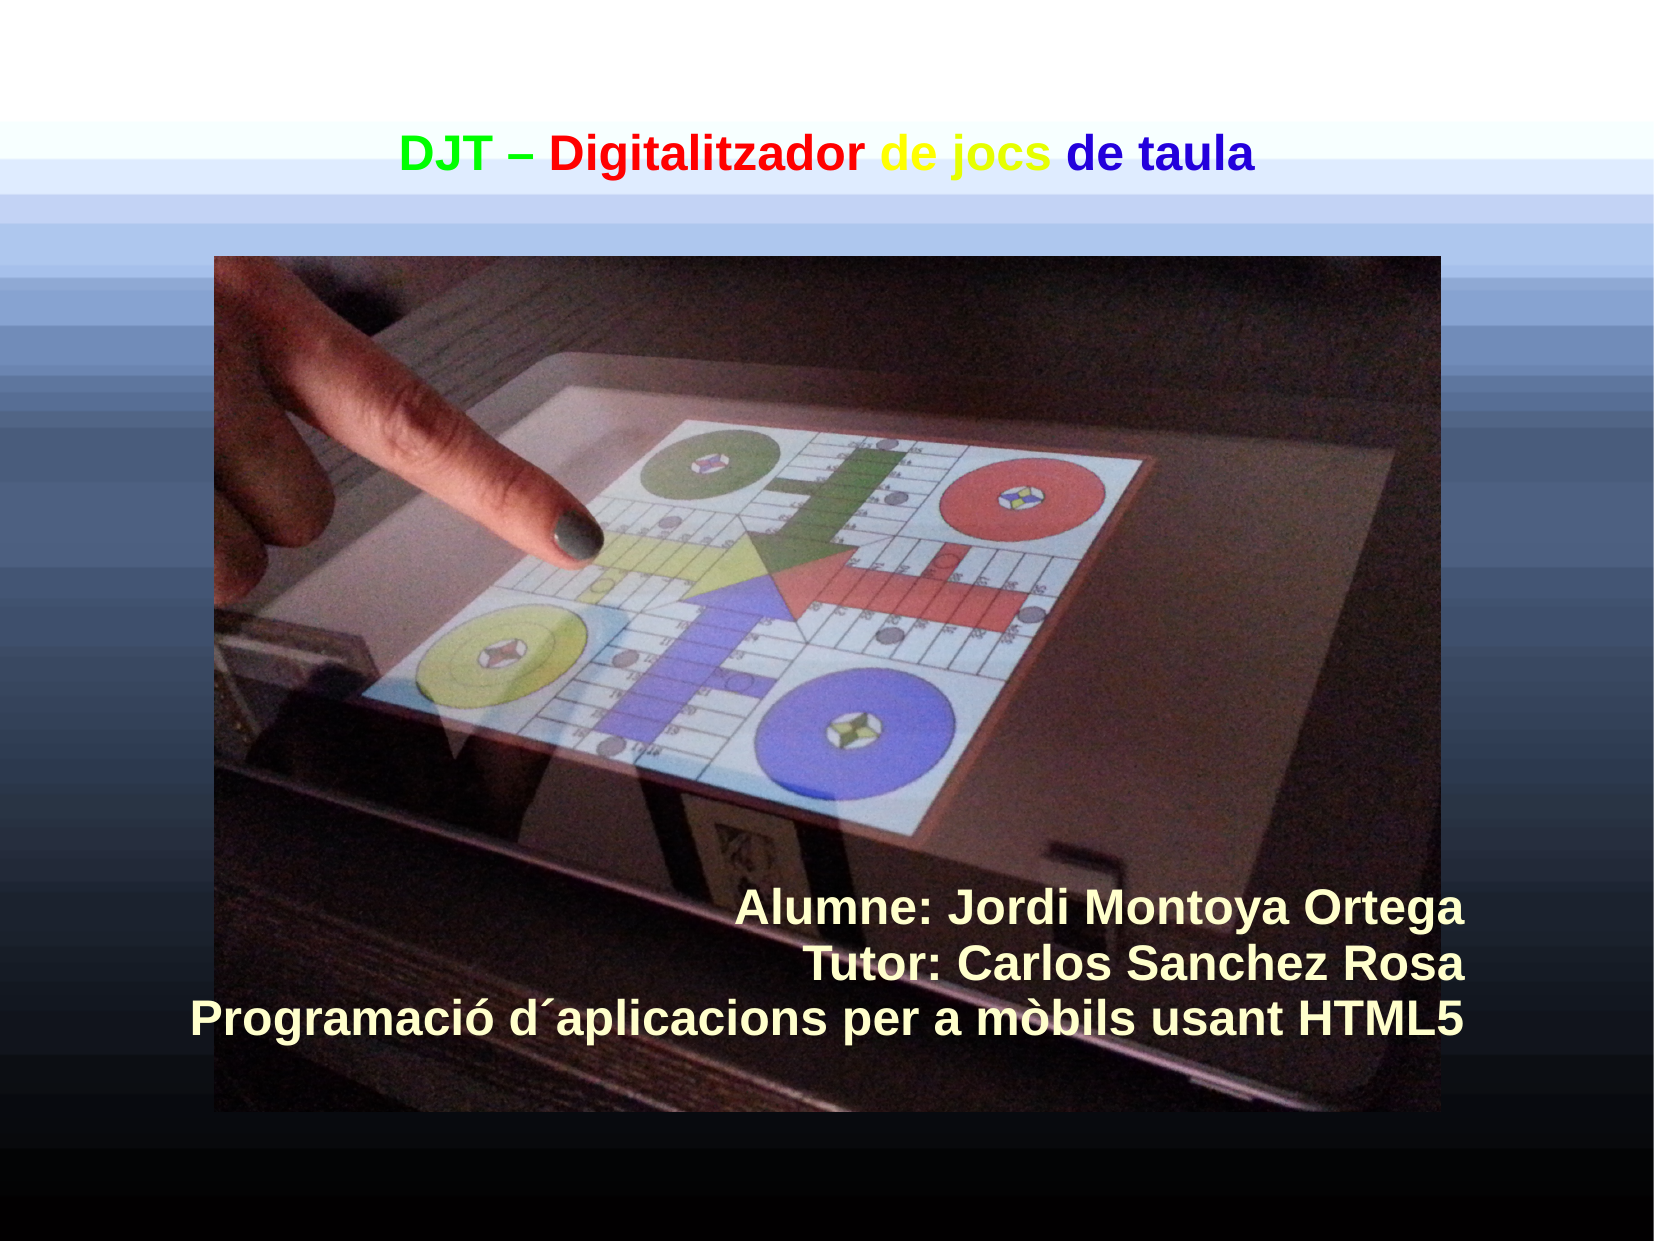

# DJT – Digitalitzador de jocs de taula